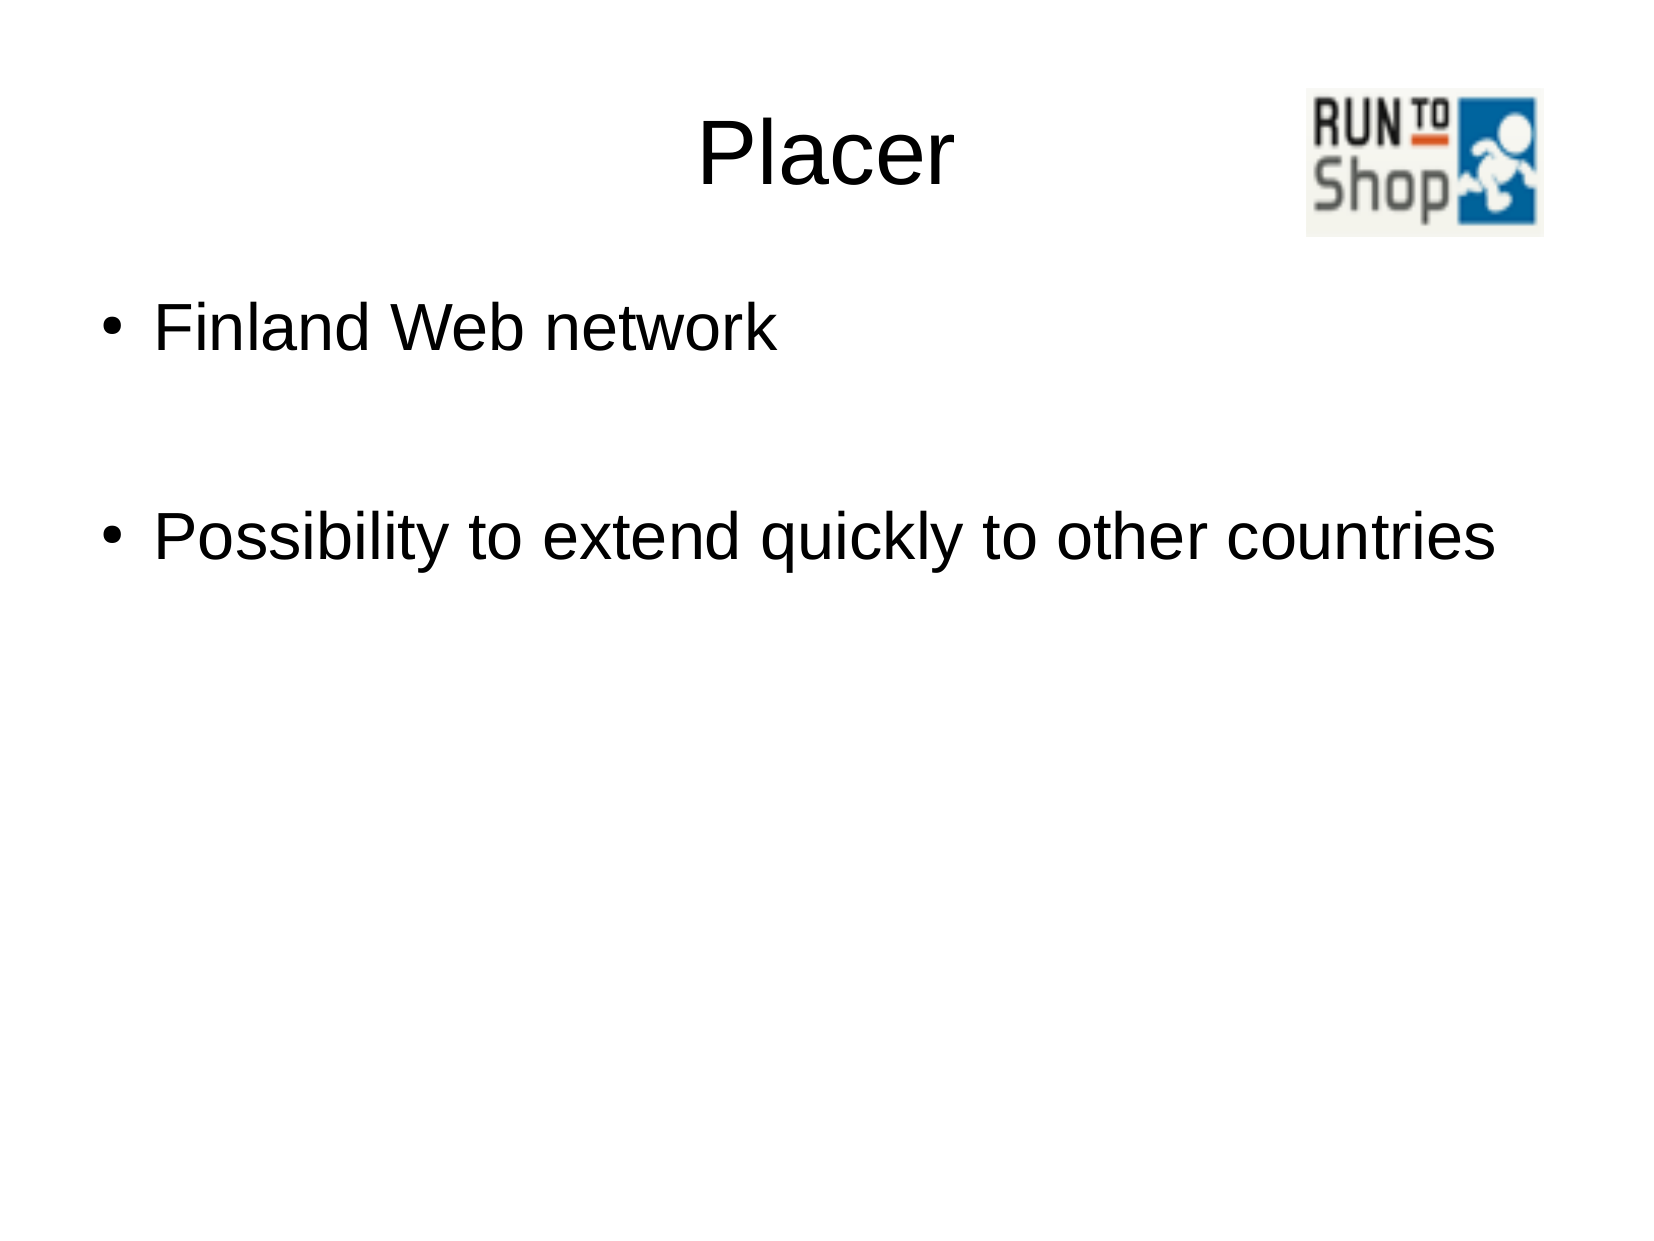

# Placer
Finland Web network
Possibility to extend quickly to other countries